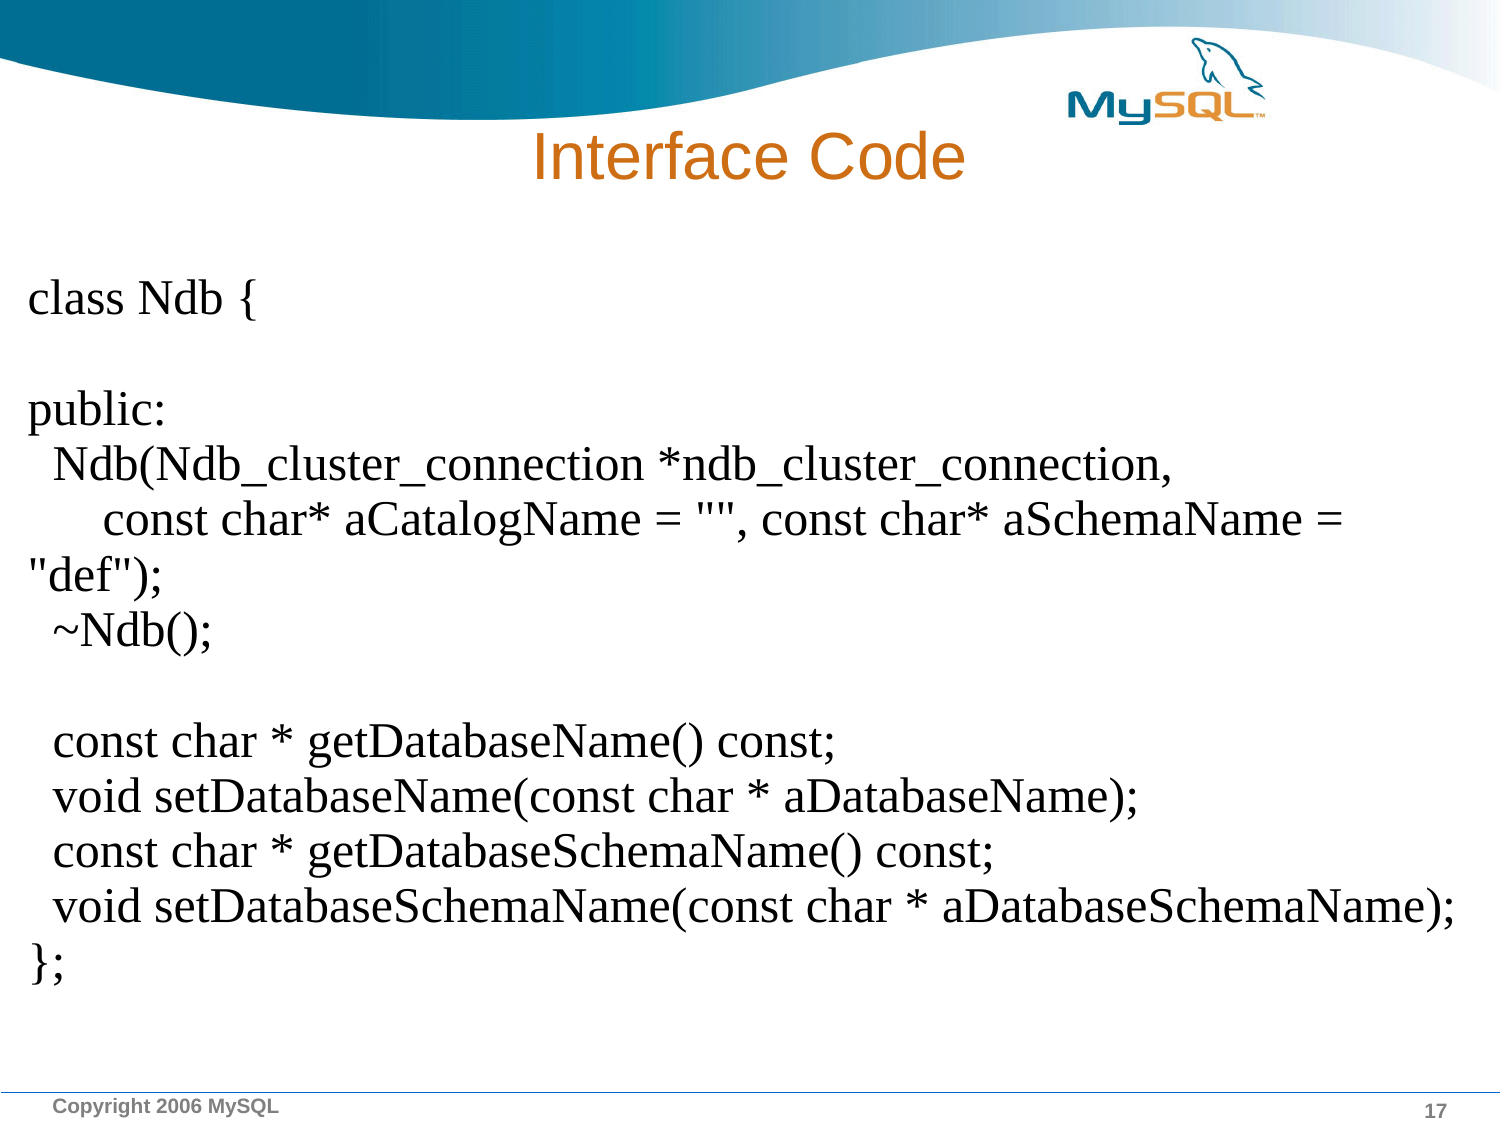

# Interface Code
class Ndb {
public:
 Ndb(Ndb_cluster_connection *ndb_cluster_connection,
 const char* aCatalogName = "", const char* aSchemaName = "def");
 ~Ndb();
 const char * getDatabaseName() const;
 void setDatabaseName(const char * aDatabaseName);
 const char * getDatabaseSchemaName() const;
 void setDatabaseSchemaName(const char * aDatabaseSchemaName);
};